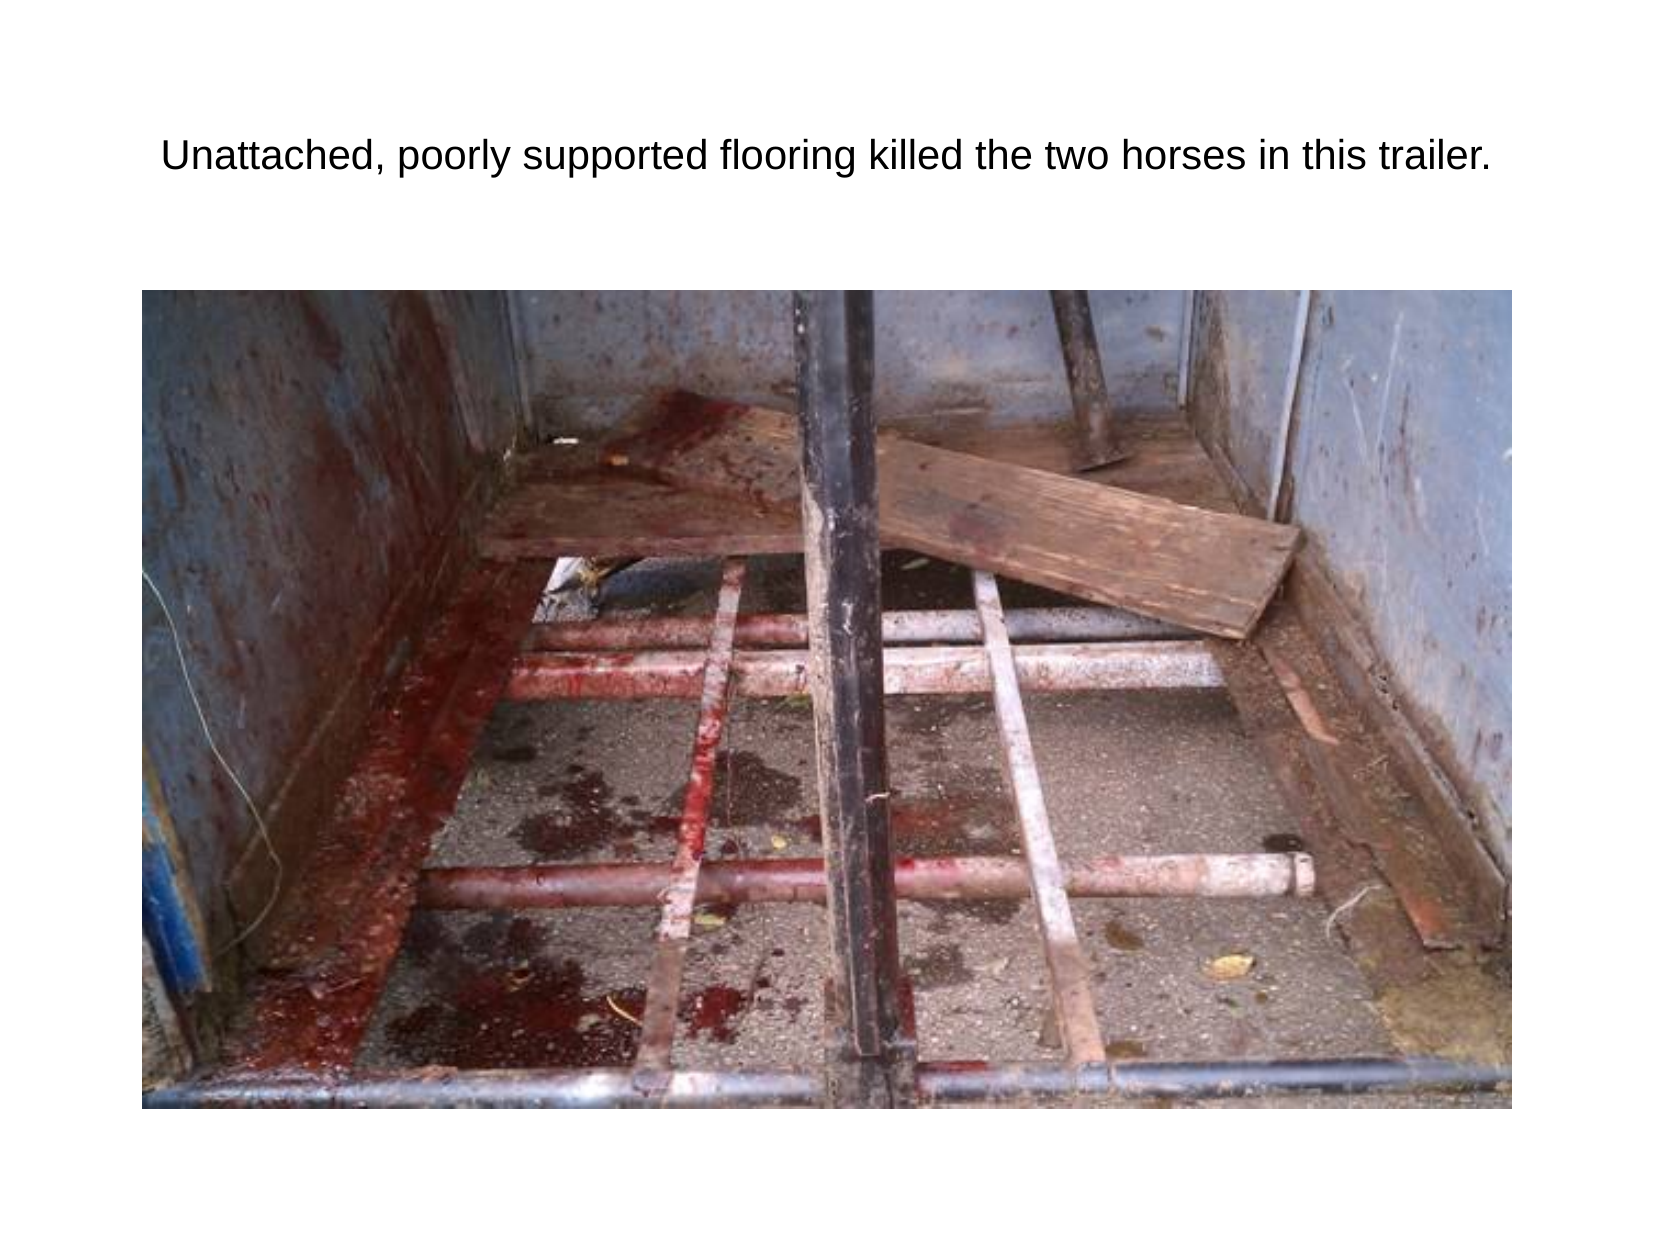

# Unattached, poorly supported flooring killed the two horses in this trailer.